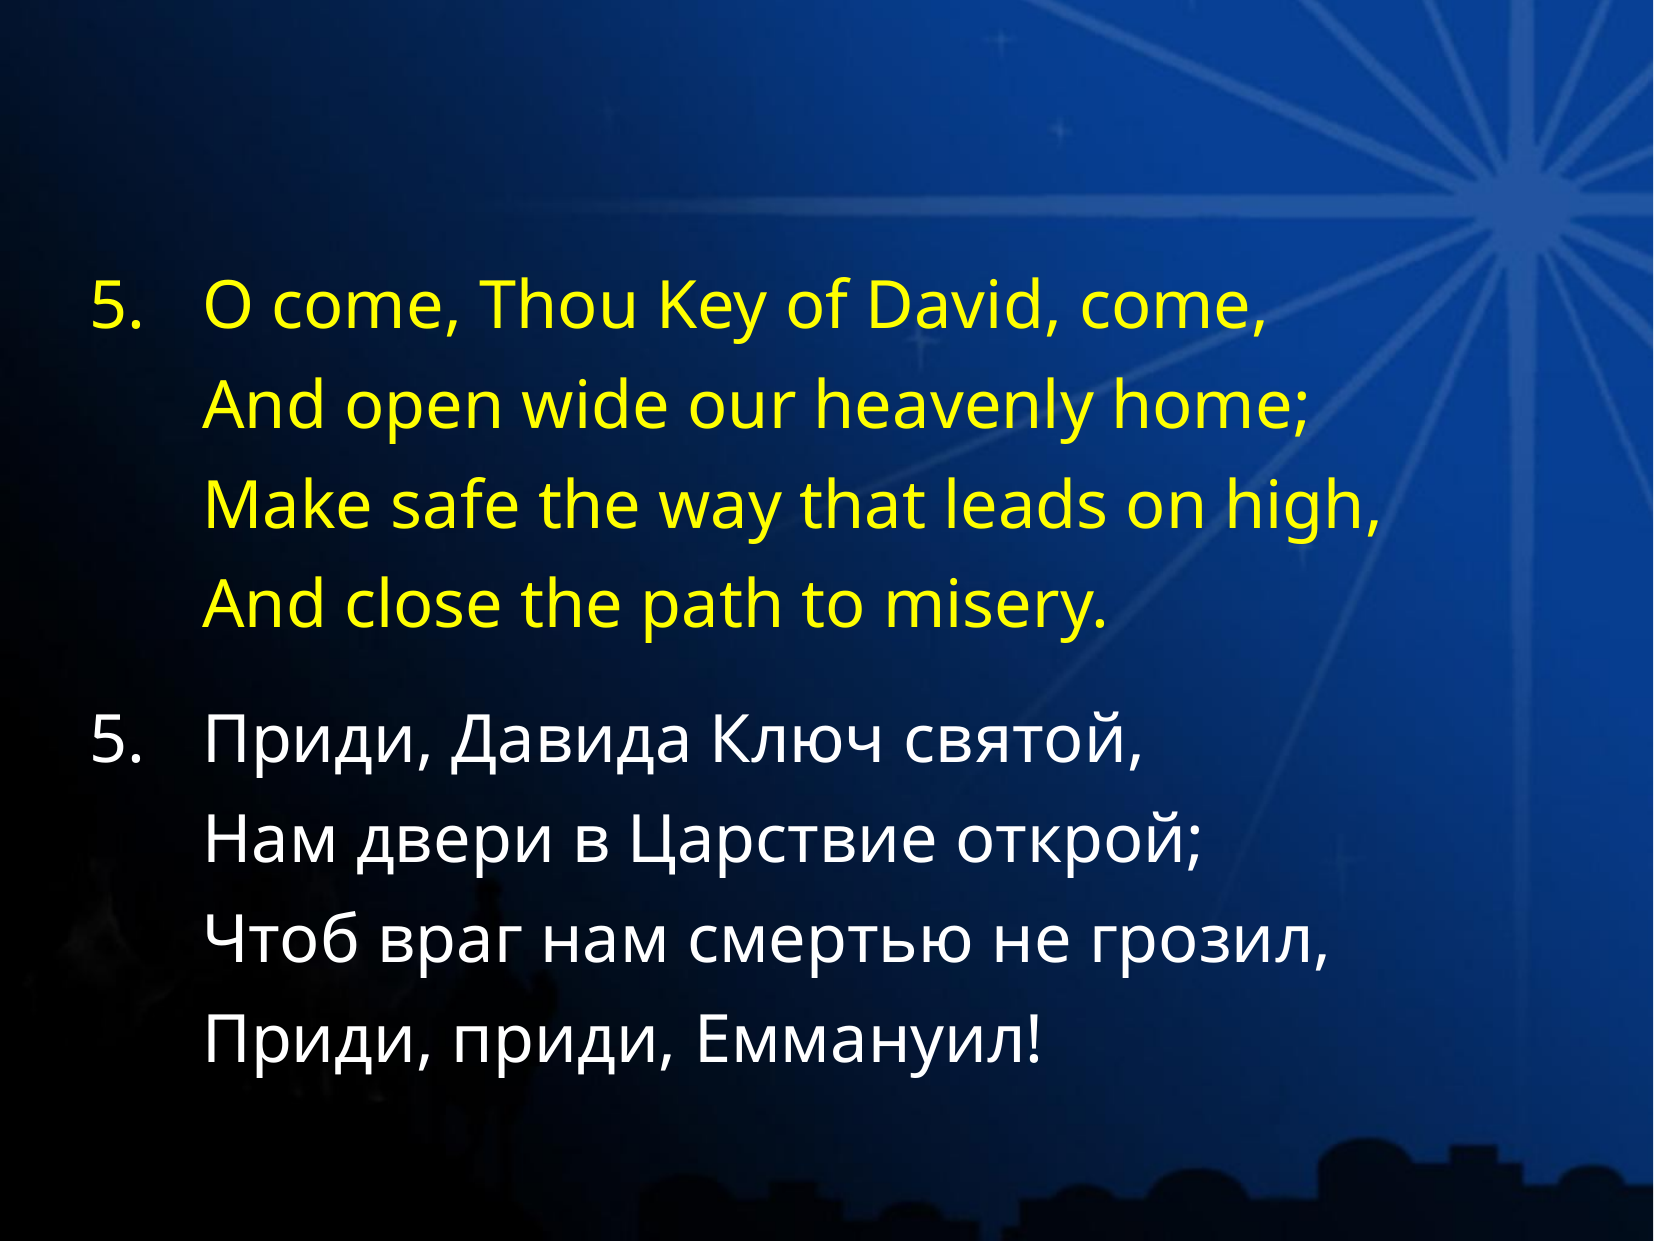

5.	O come, Thou Key of David, come,
	And open wide our heavenly home;
	Make safe the way that leads on high,
	And close the path to misery.
5.	Приди, Давида Ключ святой,
	Нам двери в Царствие открой;
	Чтоб враг нам смертью не грозил,
	Приди, приди, Еммануил!